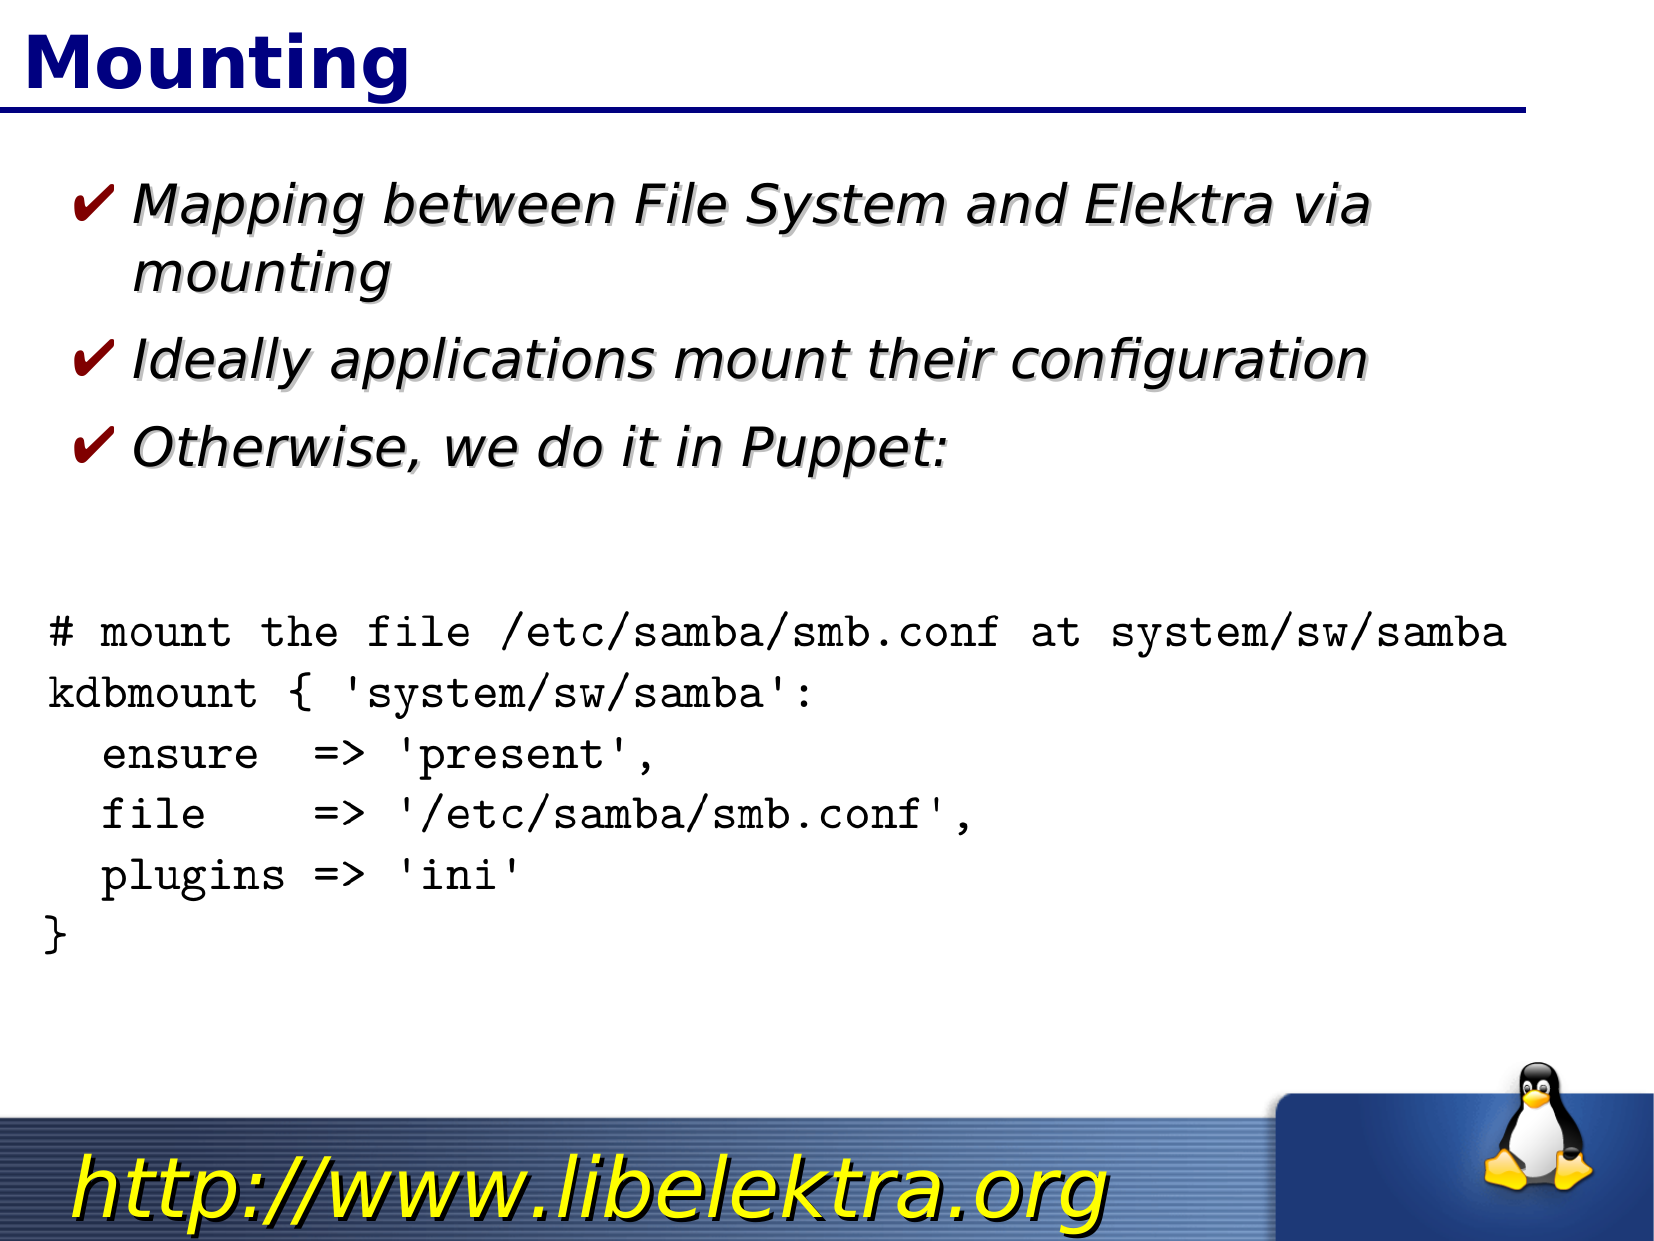

Mounting
# Mapping between File System and Elektra via mounting
Ideally applications mount their configuration
Otherwise, we do it in Puppet: